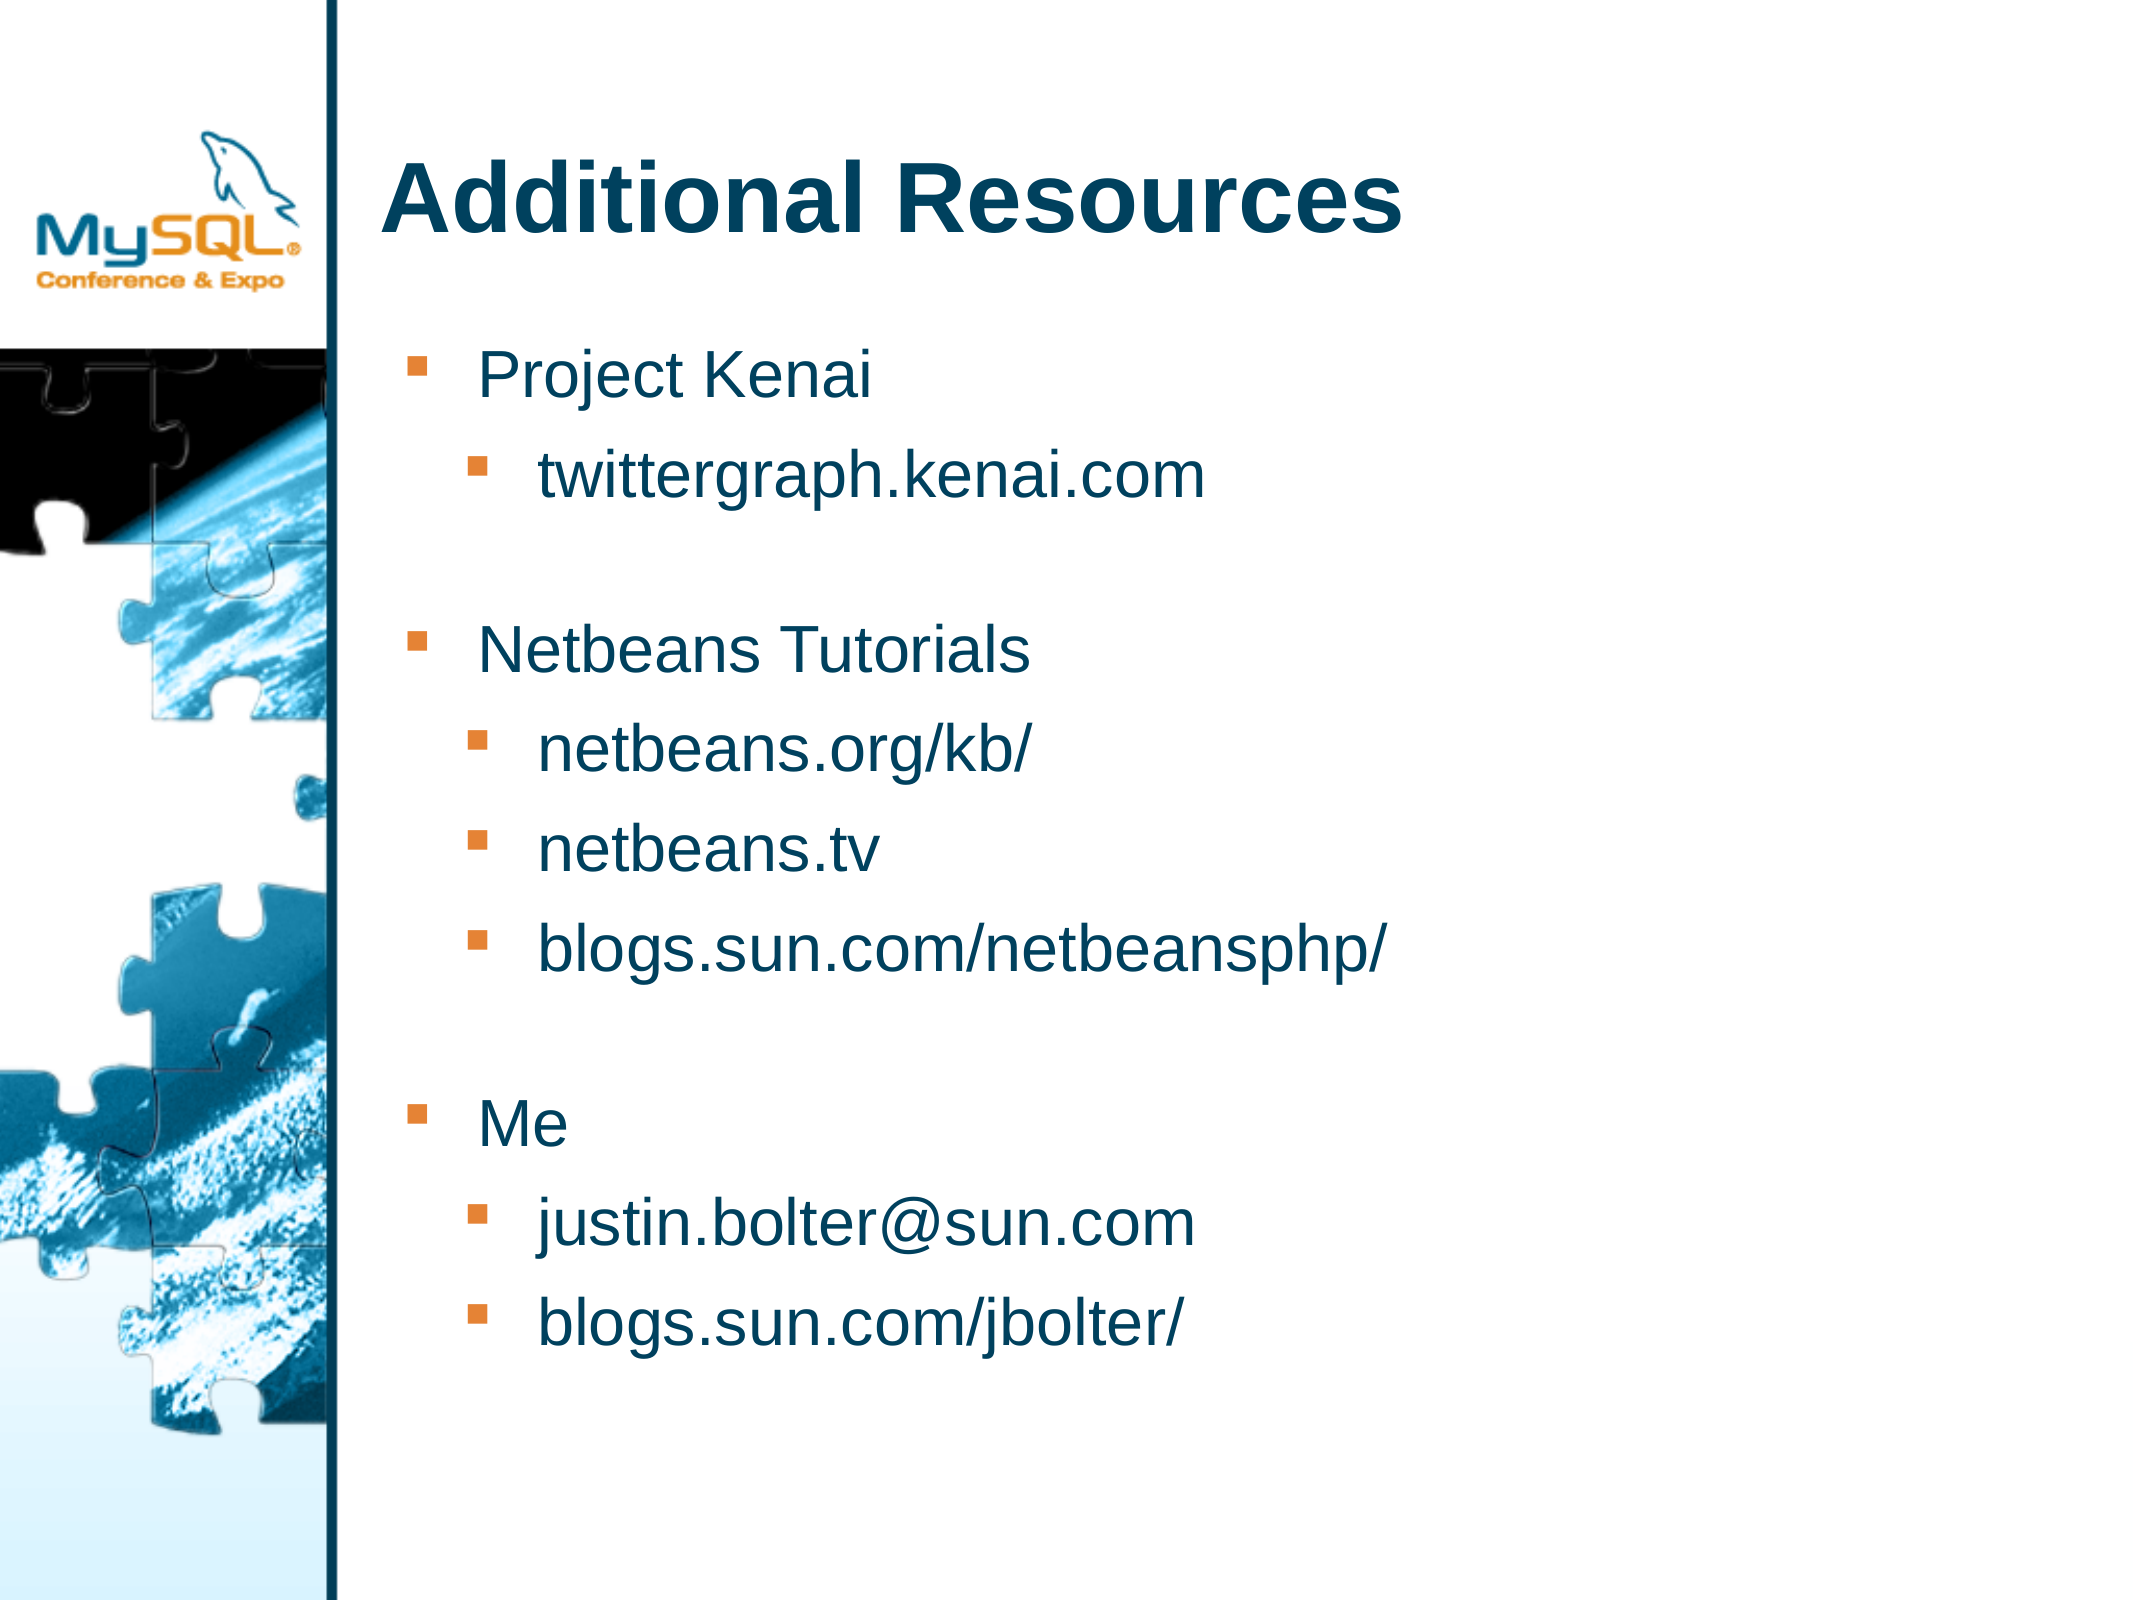

# Additional Resources
Project Kenai
twittergraph.kenai.com
Netbeans Tutorials
netbeans.org/kb/
netbeans.tv
blogs.sun.com/netbeansphp/
Me
justin.bolter@sun.com
blogs.sun.com/jbolter/